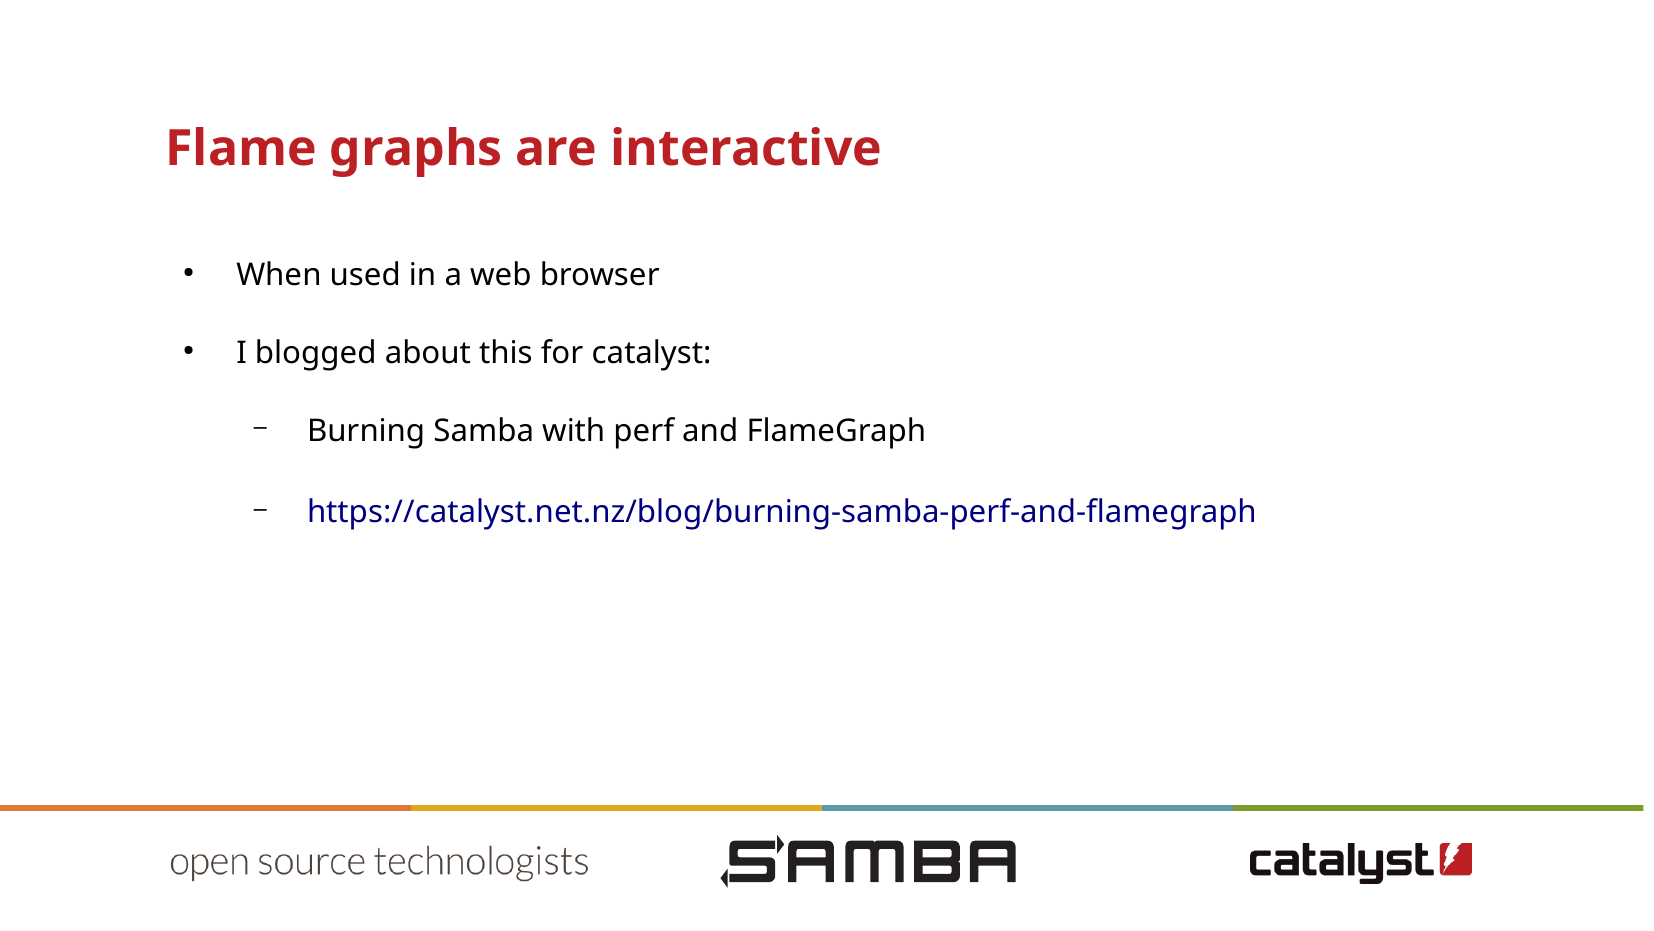

# Flame graphs are interactive
When used in a web browser
I blogged about this for catalyst:
Burning Samba with perf and FlameGraph
https://catalyst.net.nz/blog/burning-samba-perf-and-flamegraph